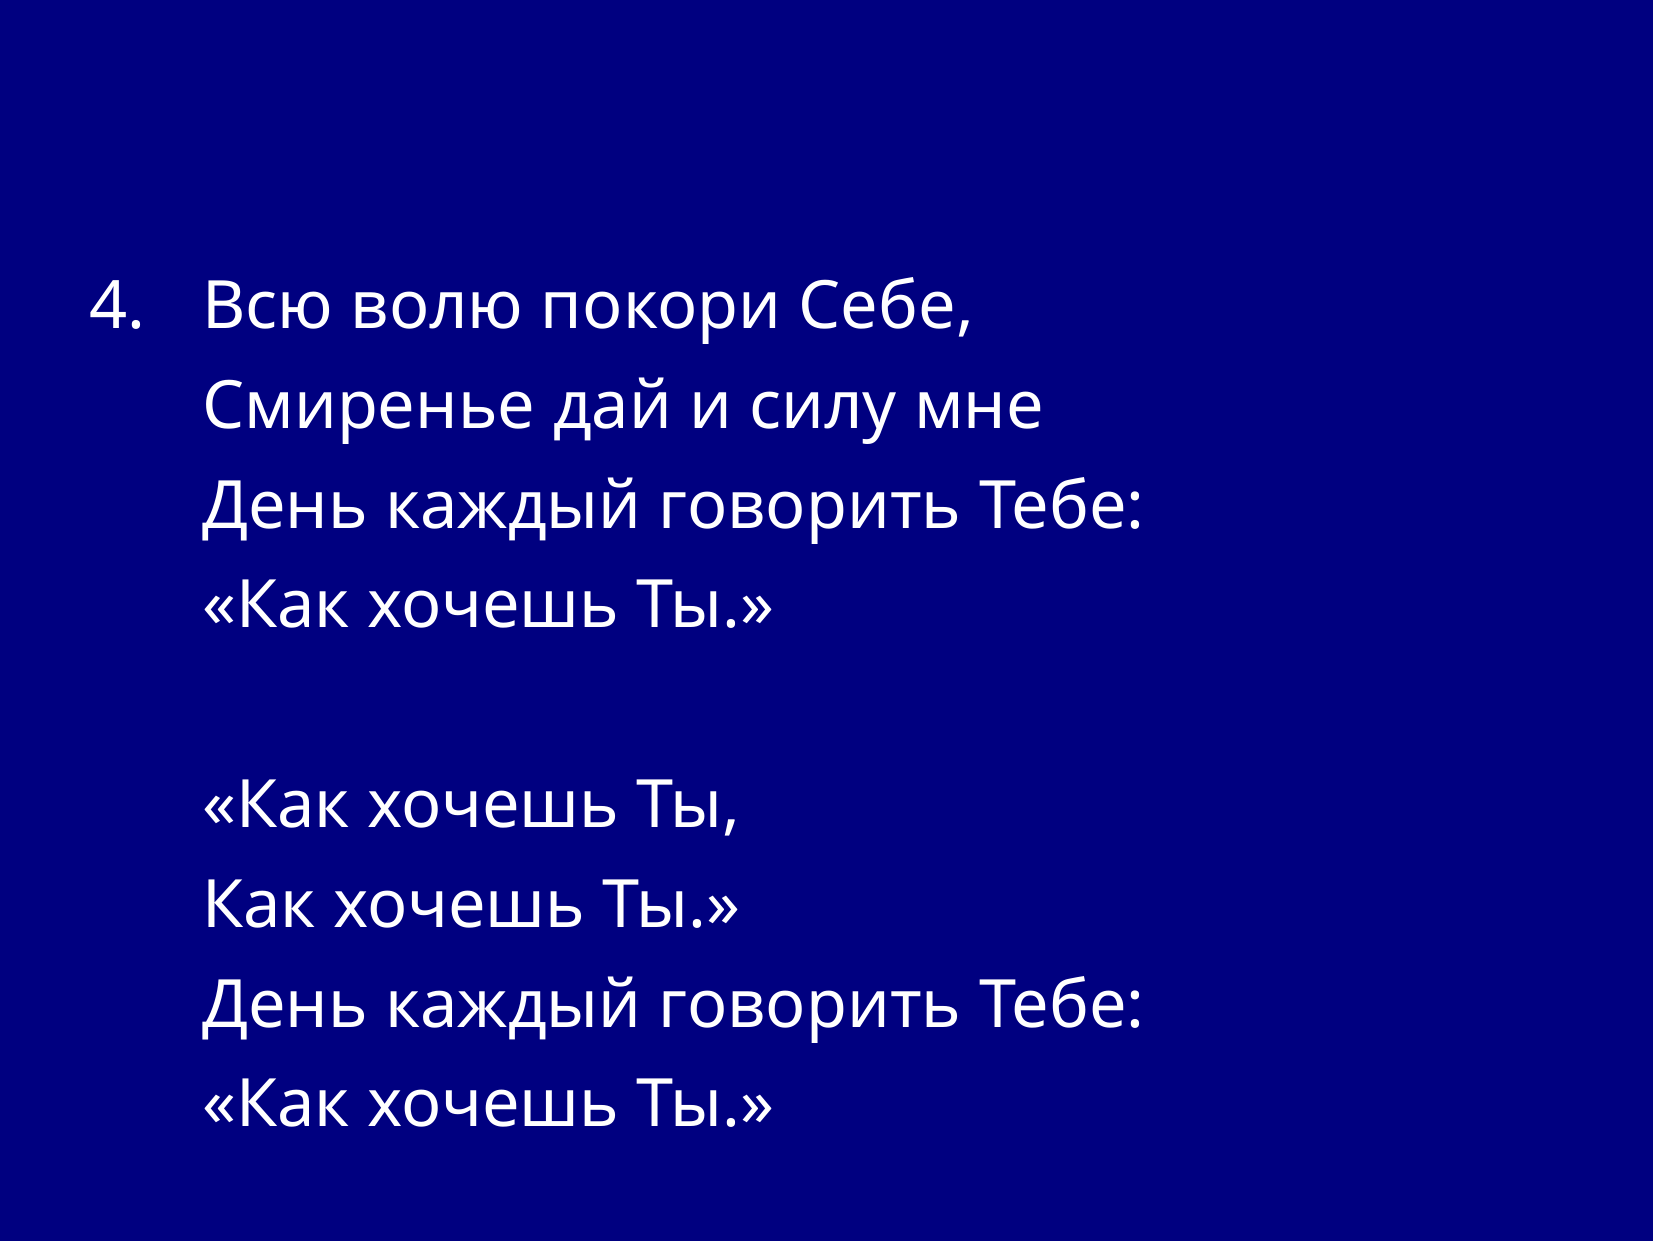

4.	Всю волю покори Себе,
	Смиренье дай и силу мне
	День каждый говорить Тебе:
	«Как хочешь Ты.»
	«Как хочешь Ты,
	Как хочешь Ты.»
	День каждый говорить Тебе:
	«Как хочешь Ты.»